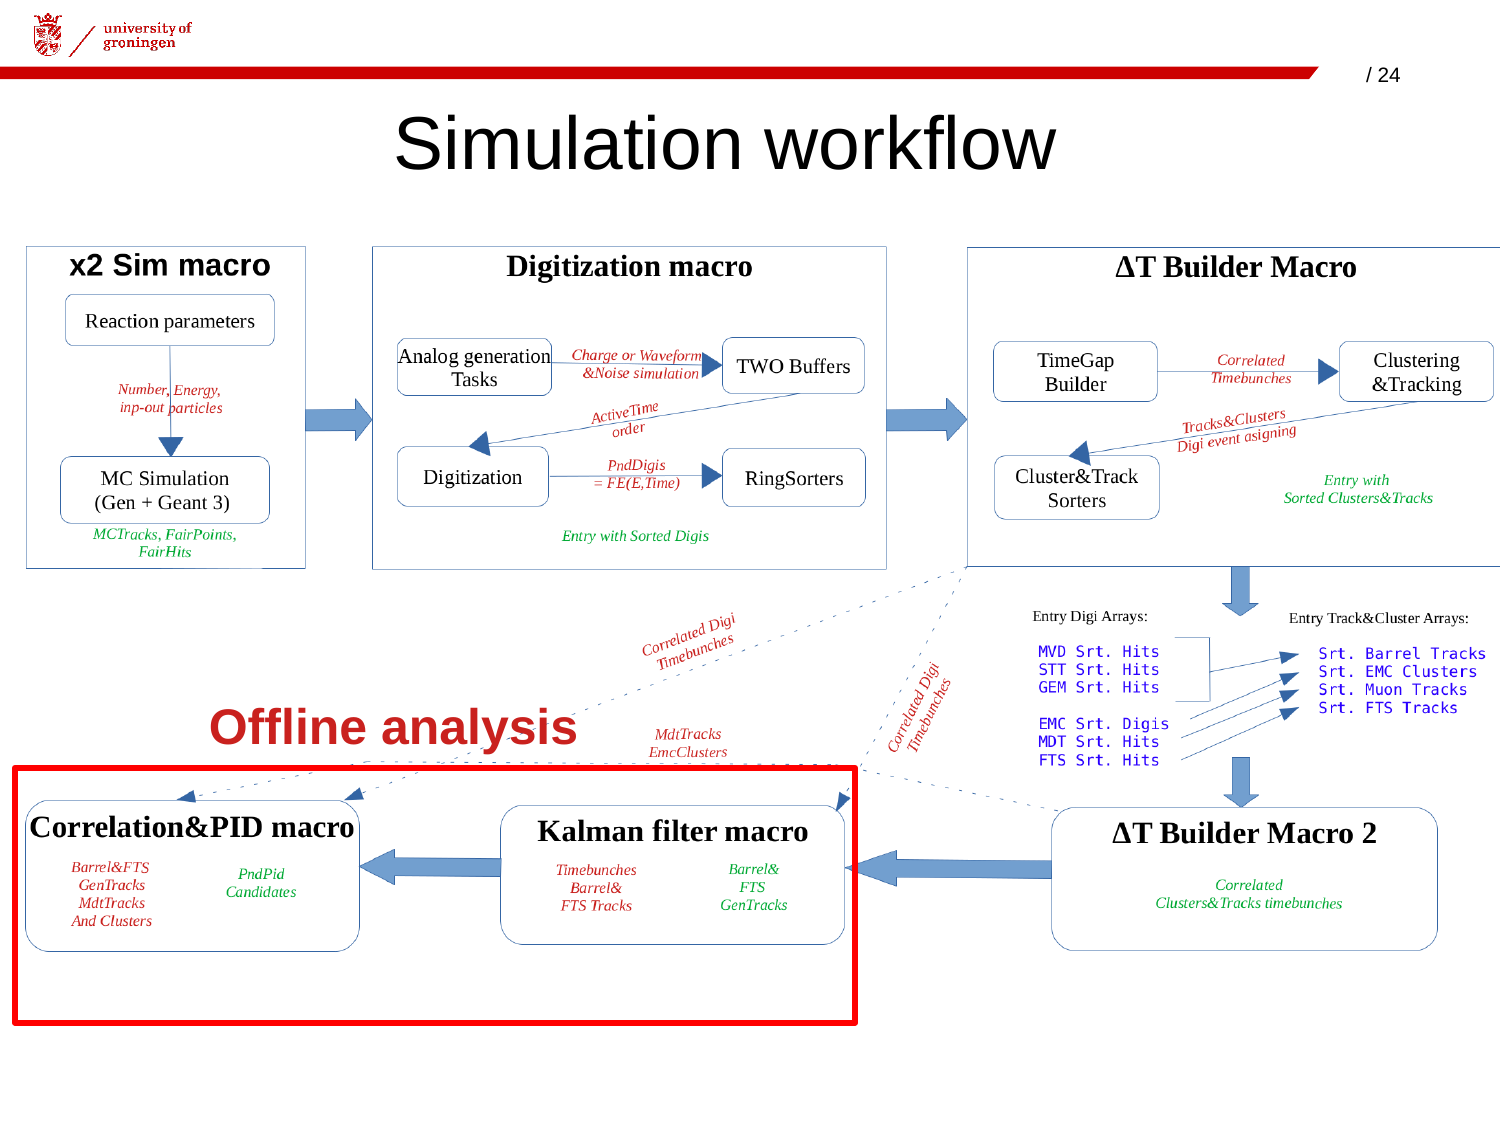

# Simulation workflow
Offline analysis
Додати тези